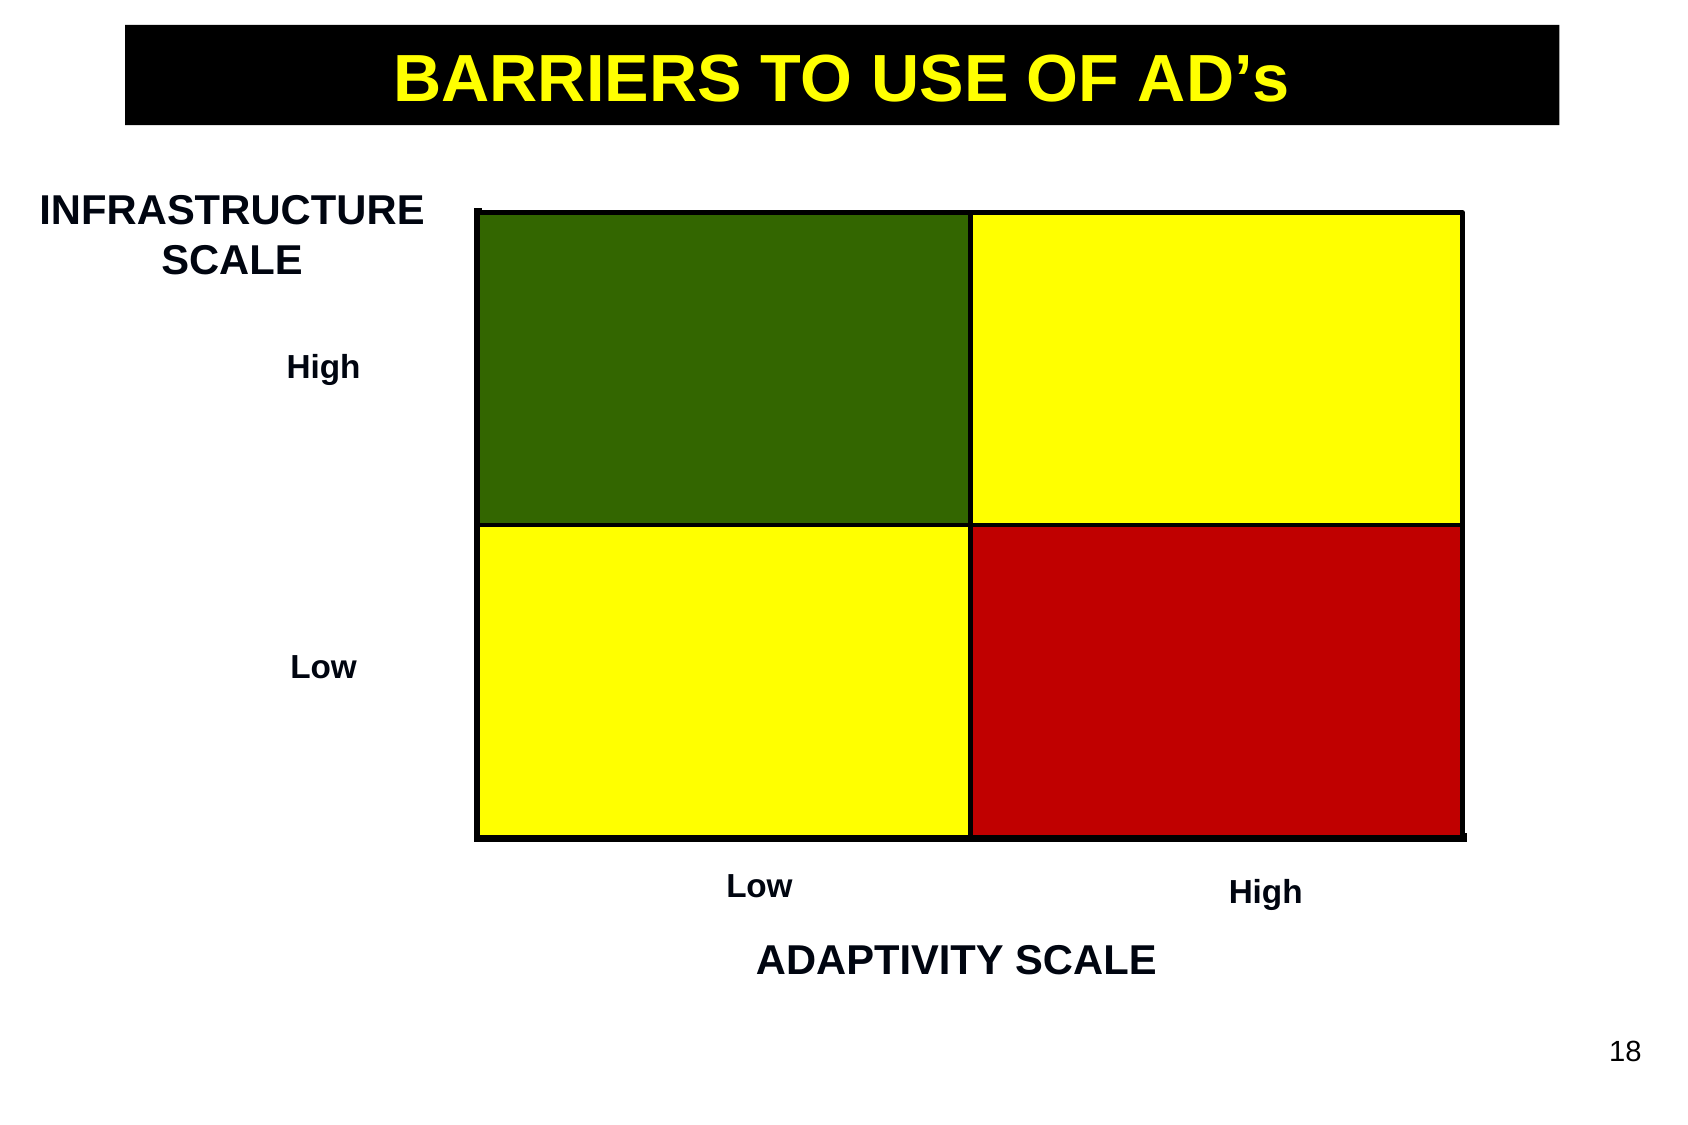

# BARRIERS TO USE OF AD’s
INFRASTRUCTURE SCALE
High
Low
Low
High
ADAPTIVITY SCALE